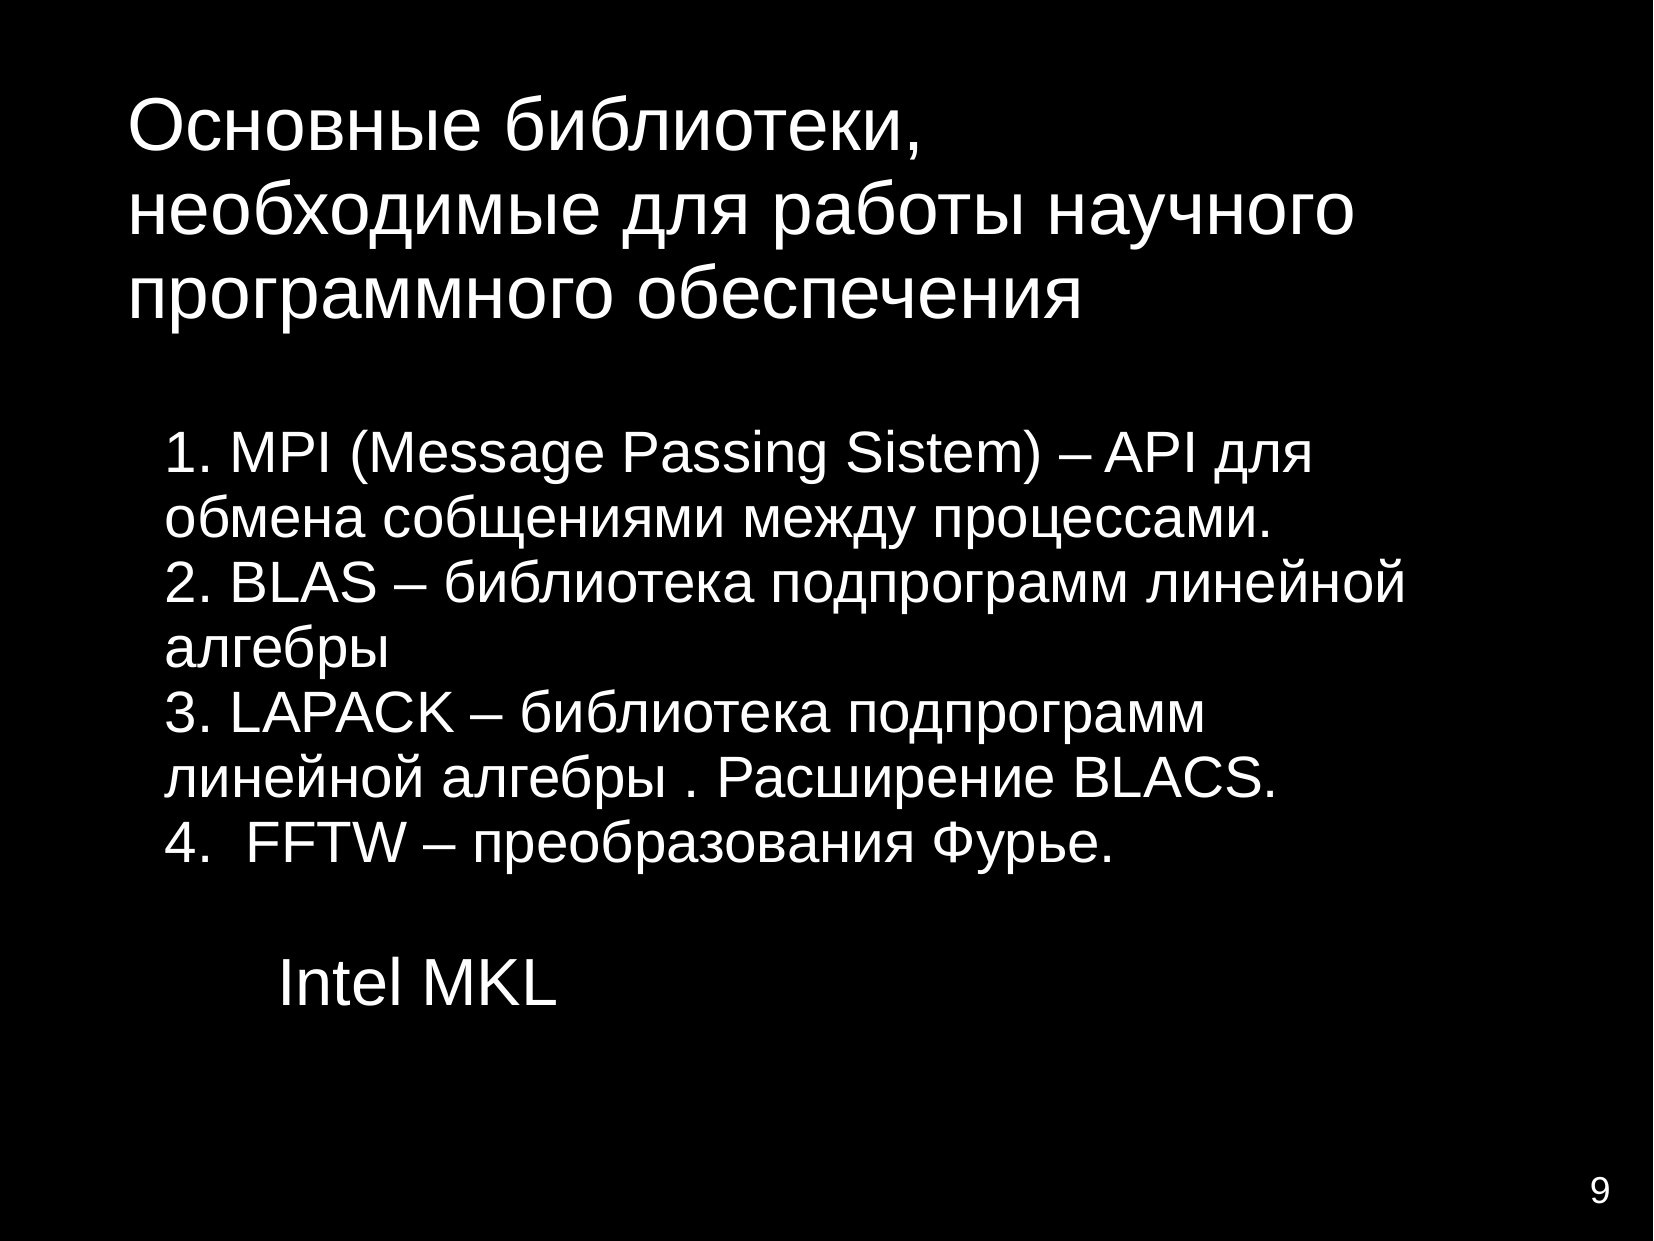

Основные библиотеки, необходимые для работы научного программного обеспечения
1. MPI (Message Passing Sistem) – API для обмена собщениями между процессами.
2. BLAS – библиотека подпрограмм линейной алгебры
3. LAPACK – библиотека подпрограмм линейной алгебры . Расширение BLACS.
4. FFTW – преобразования Фурье.
Intel MKL
9